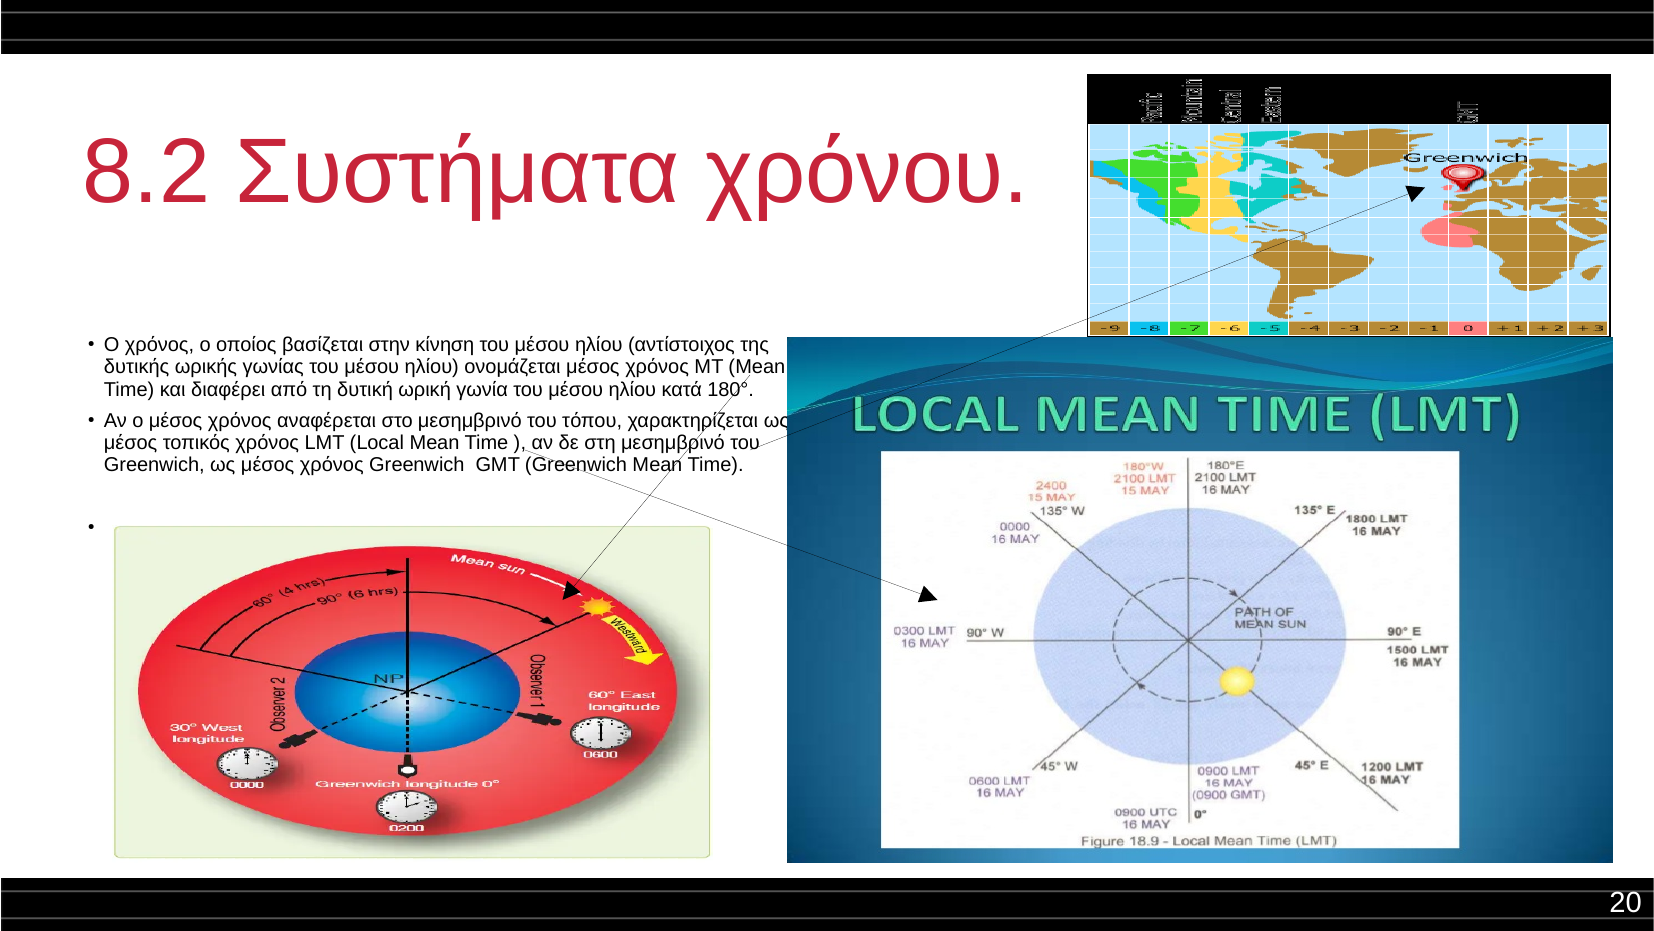

# 8.2 Συστήματα χρόνου.
O χρόνος, ο οποίος βασίζεται στην κίνηση του μέσου ηλίου (αντίστοιχος της δυτικής ωρικής γωνίας του μέσου ηλίου) ονομάζεται μέσος χρόνος ΜΤ (Μean Time) και διαφέρει από τη δυτική ωρική γωνία του μέσου ηλίου κατά 180°.
Αν ο μέσος χρόνος αναφέρεται στο μεσημβρινό του τόπου, χαρακτηρίζεται ως μέσος τοπικός χρόνος LΜΤ (Local Mean Time ), αν δε στη μεσημβρινό του Greenwich, ως μέσος χρόνος Greenwich GMT (Greenwich Mean Time).